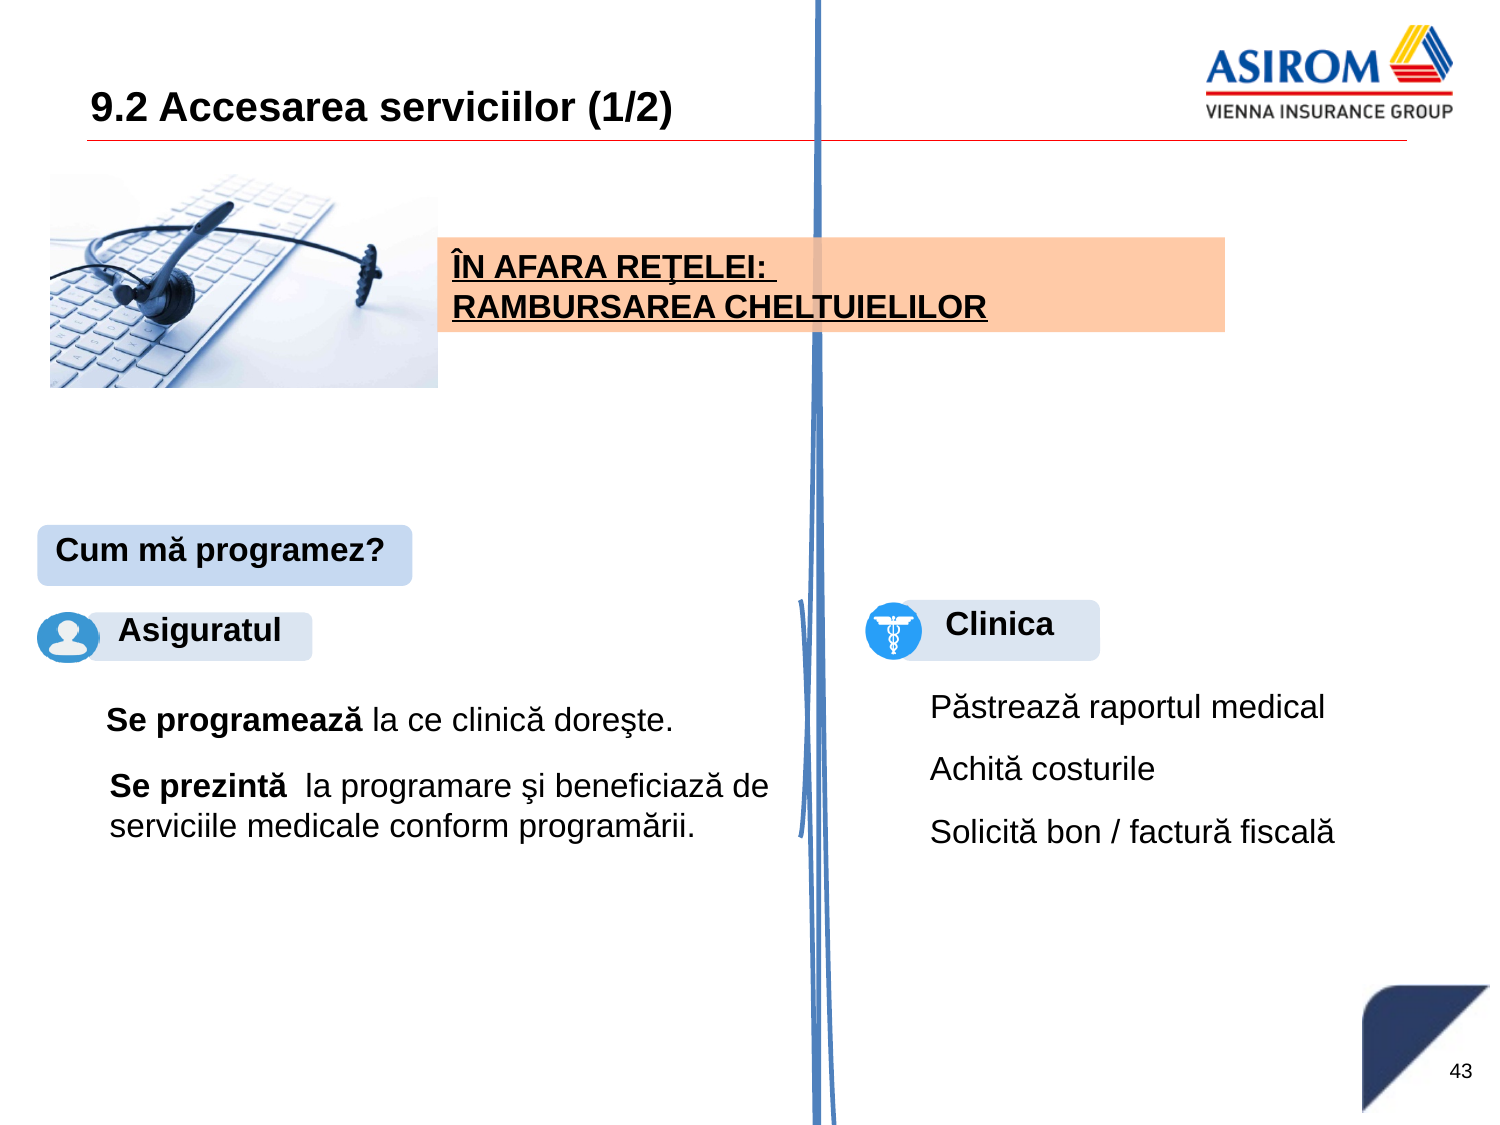

9.2 Accesarea serviciilor (1/2)
ÎN AFARA REŢELEI:
RAMBURSAREA CHELTUIELILOR
Cum mă programez?
Clinica
Asiguratul
Păstrează raportul medical
Se programează la ce clinică doreşte.
Achită costurile
Se prezintă la programare şi beneficiază de serviciile medicale conform programării.
Solicită bon / factură fiscală